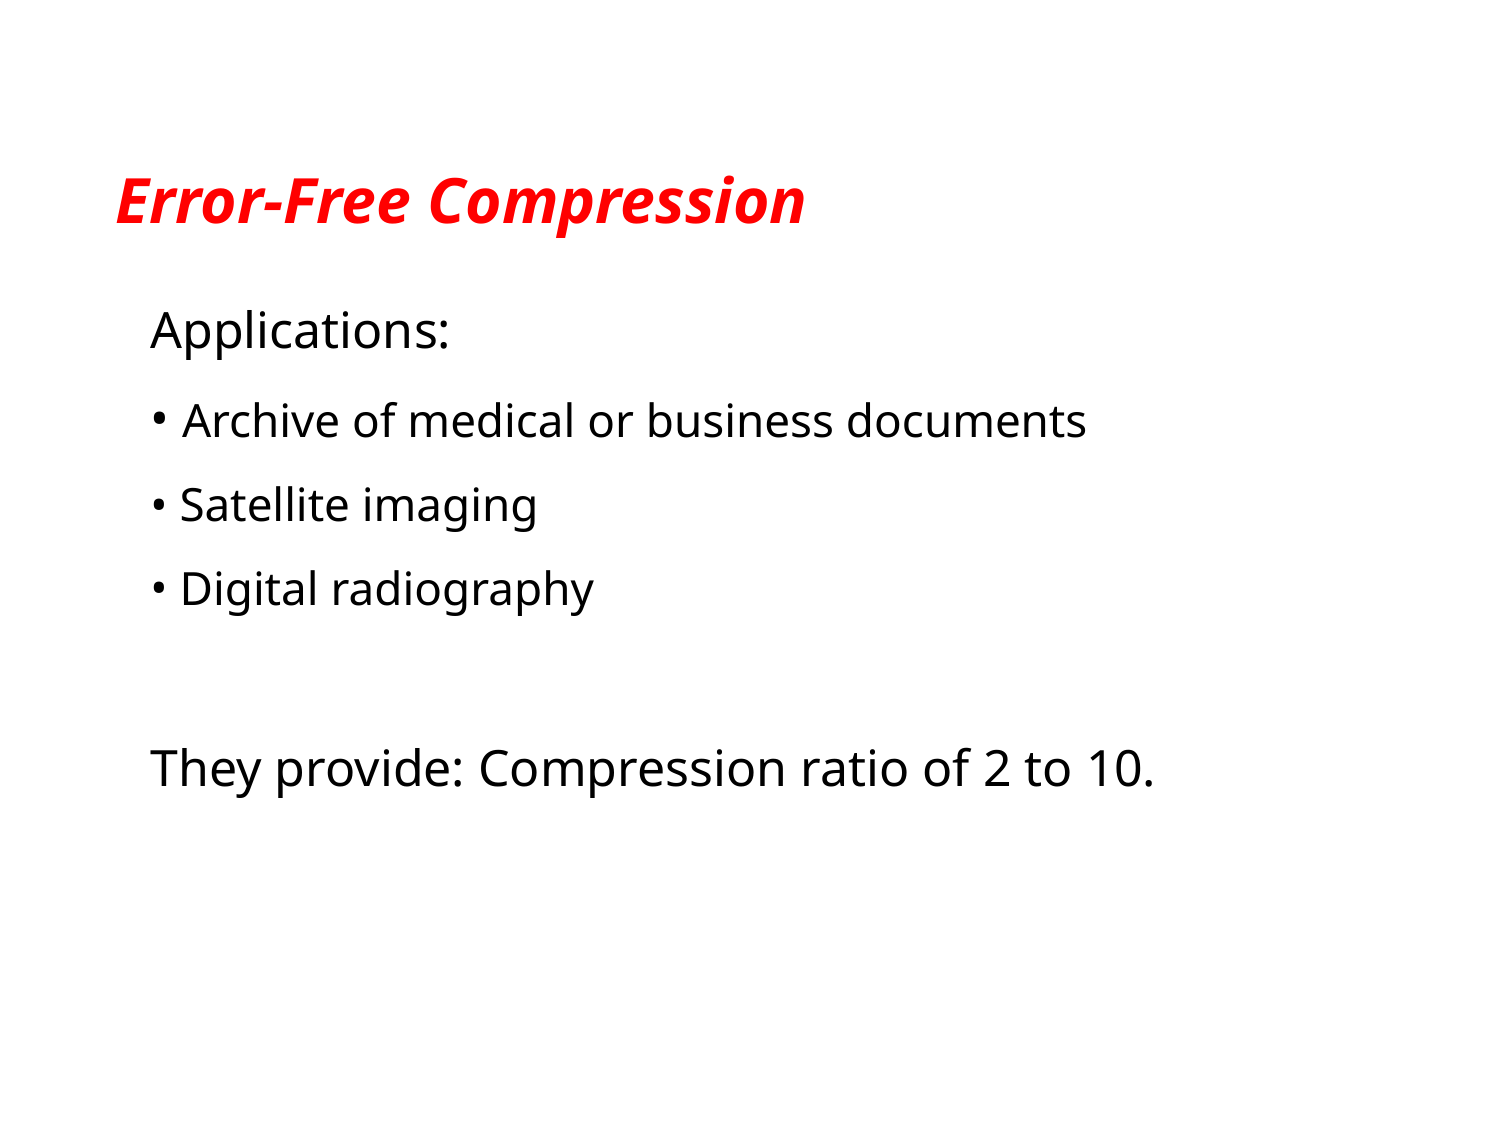

Error-Free Compression
Applications:
 Archive of medical or business documents
 Satellite imaging
 Digital radiography
They provide: Compression ratio of 2 to 10.